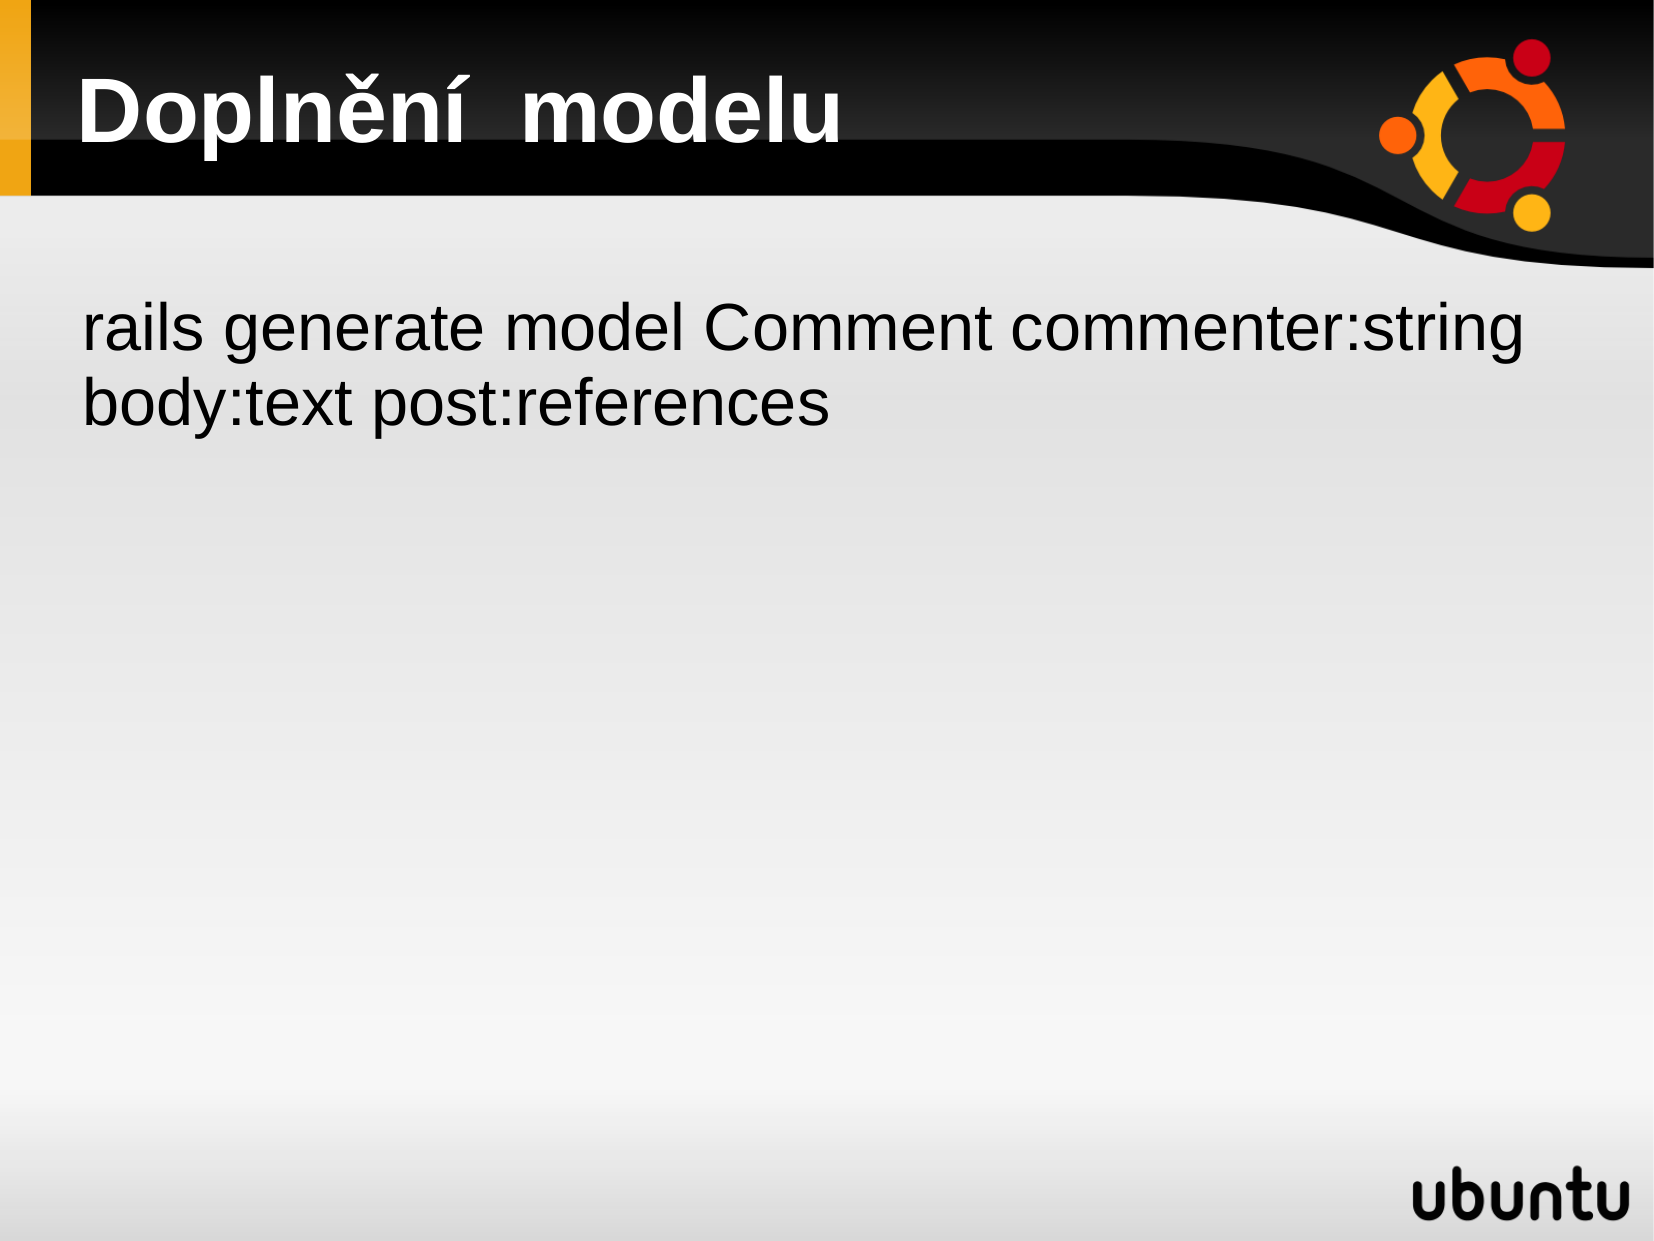

# Doplnění modelu
rails generate model Comment commenter:string body:text post:references